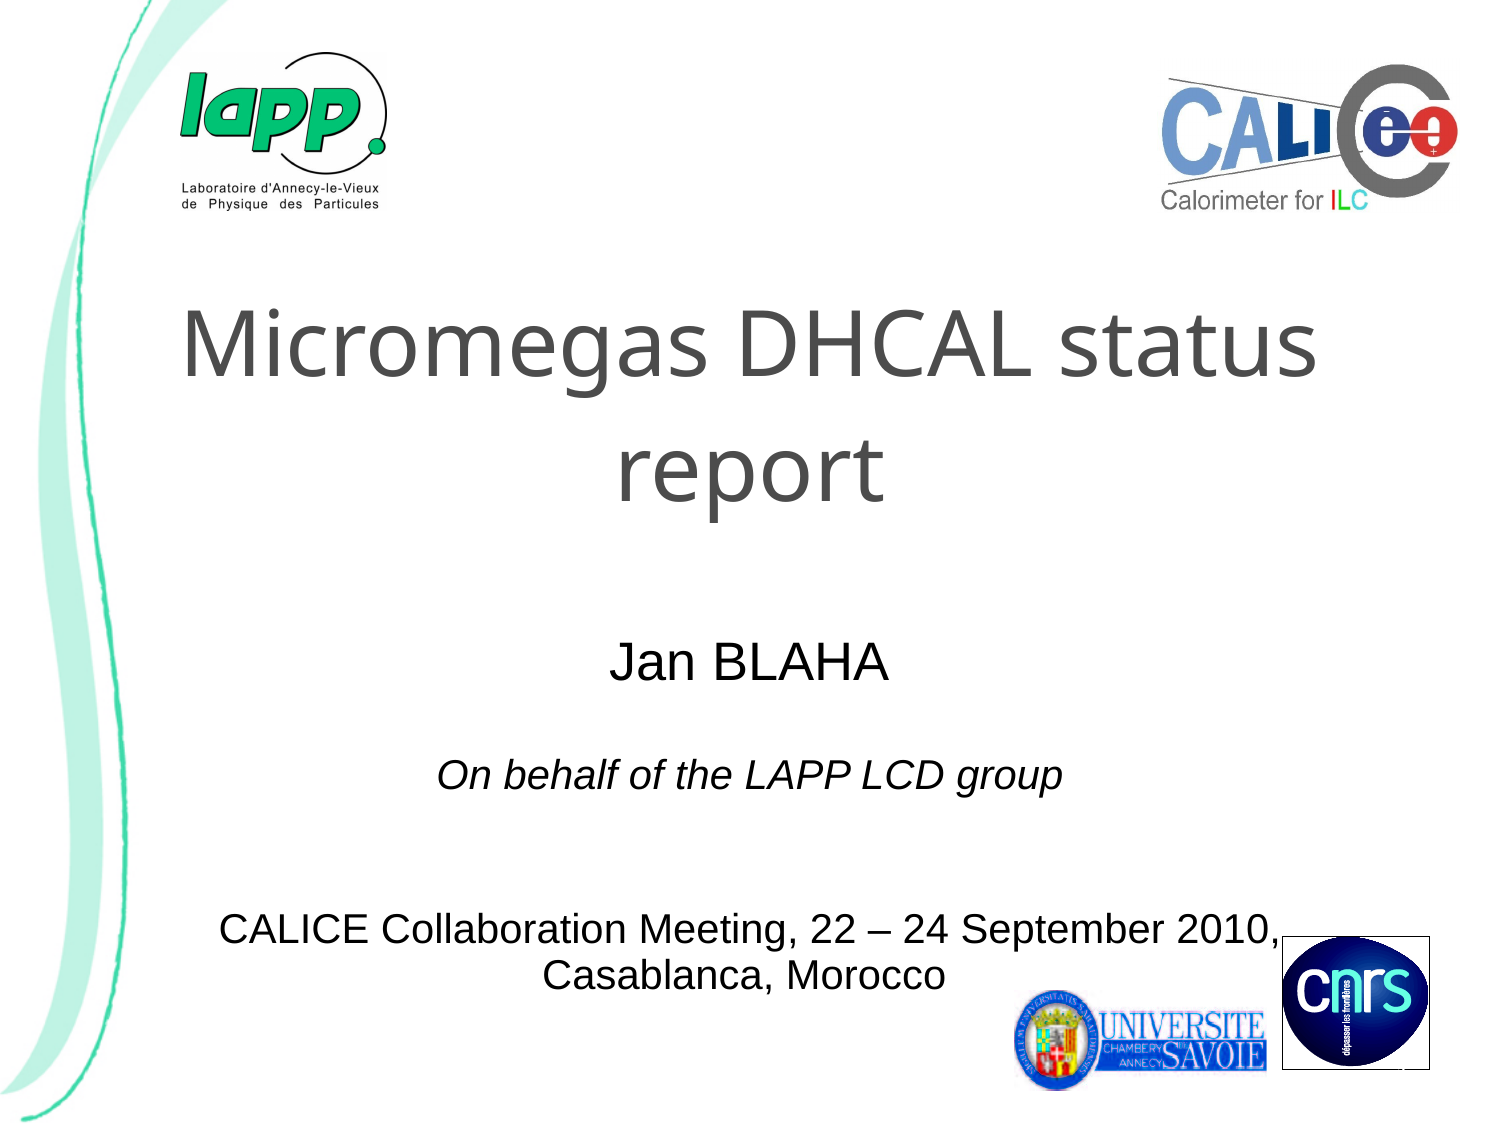

# Micromegas DHCAL status report Jan BLAHA On behalf of the LAPP LCD group CALICE Collaboration Meeting, 22 – 24 September 2010, Casablanca, Morocco